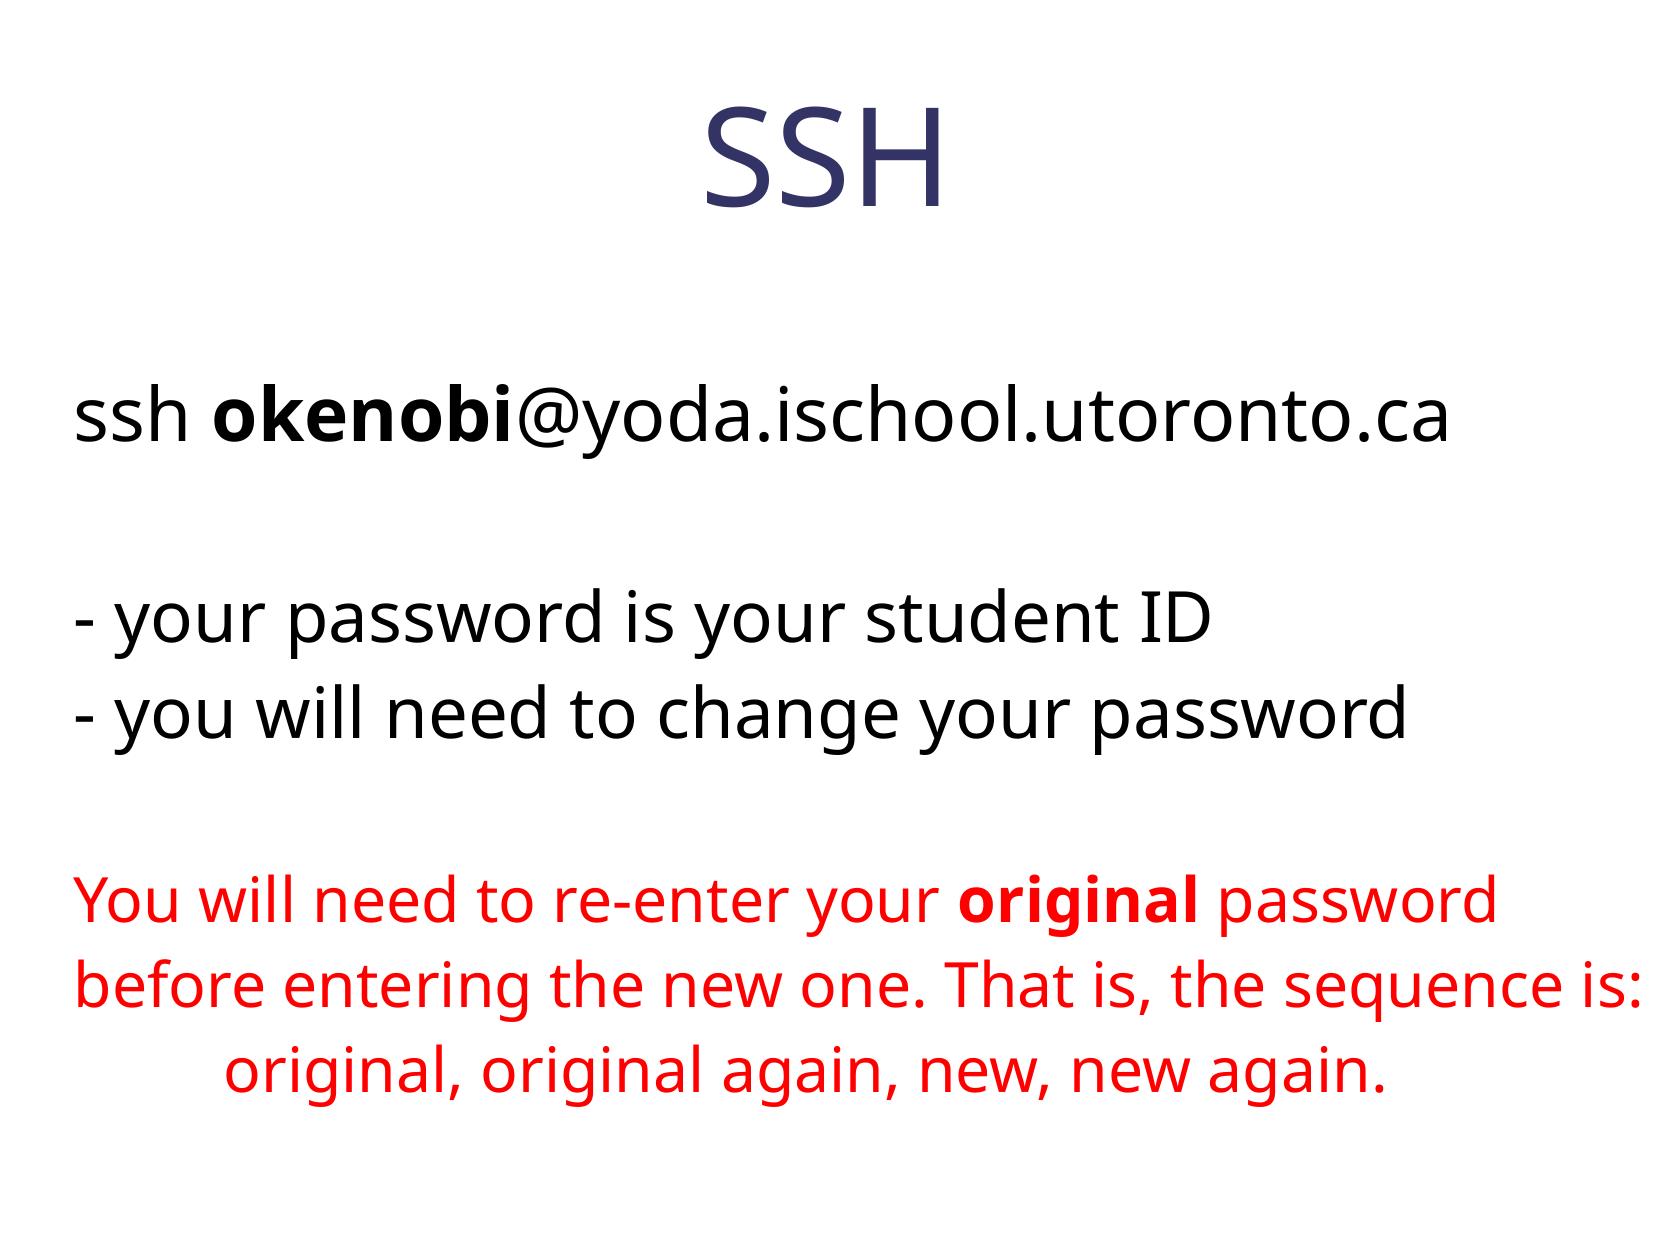

# SSH
ssh okenobi@yoda.ischool.utoronto.ca
- your password is your student ID
- you will need to change your password
You will need to re-enter your original password before entering the new one. That is, the sequence is:
		original, original again, new, new again.